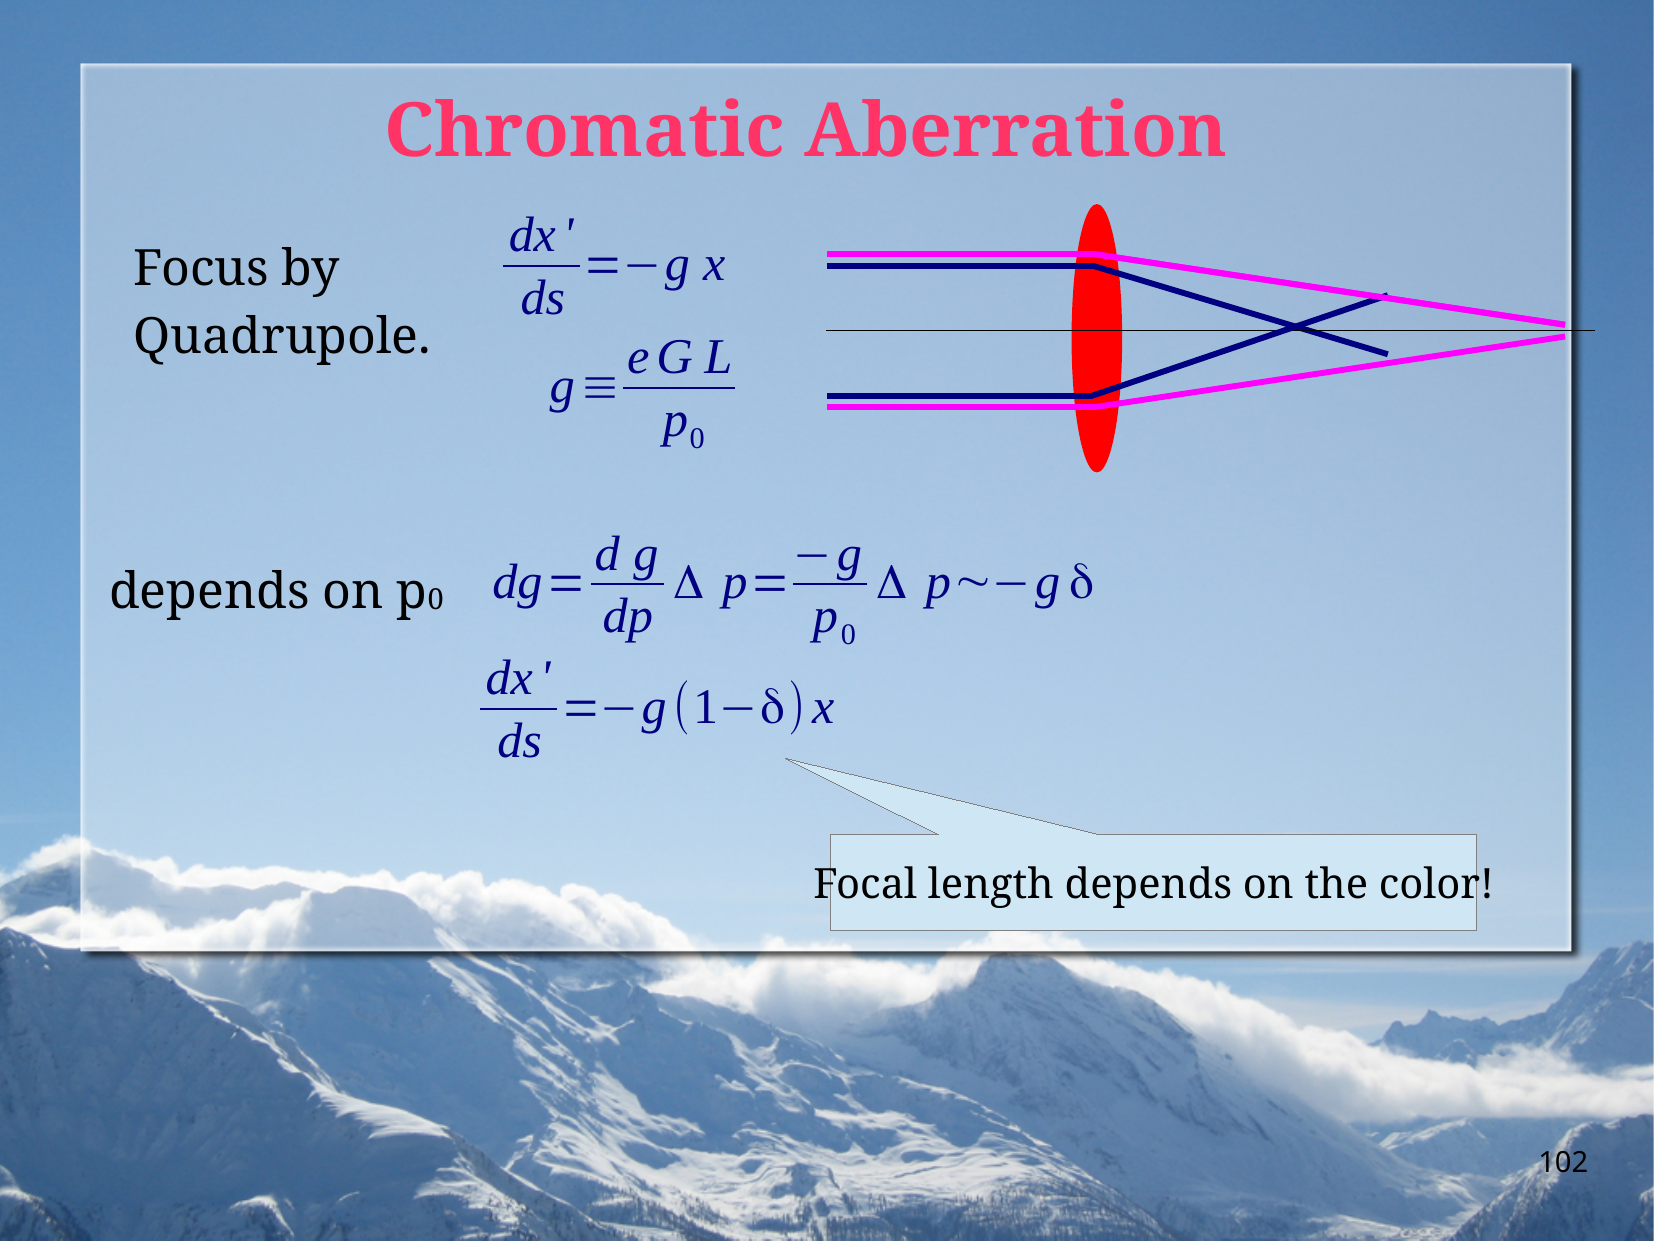

# Chromatic Aberration
Focus by
Quadrupole.
depends on p0
Focal length depends on the color!
102